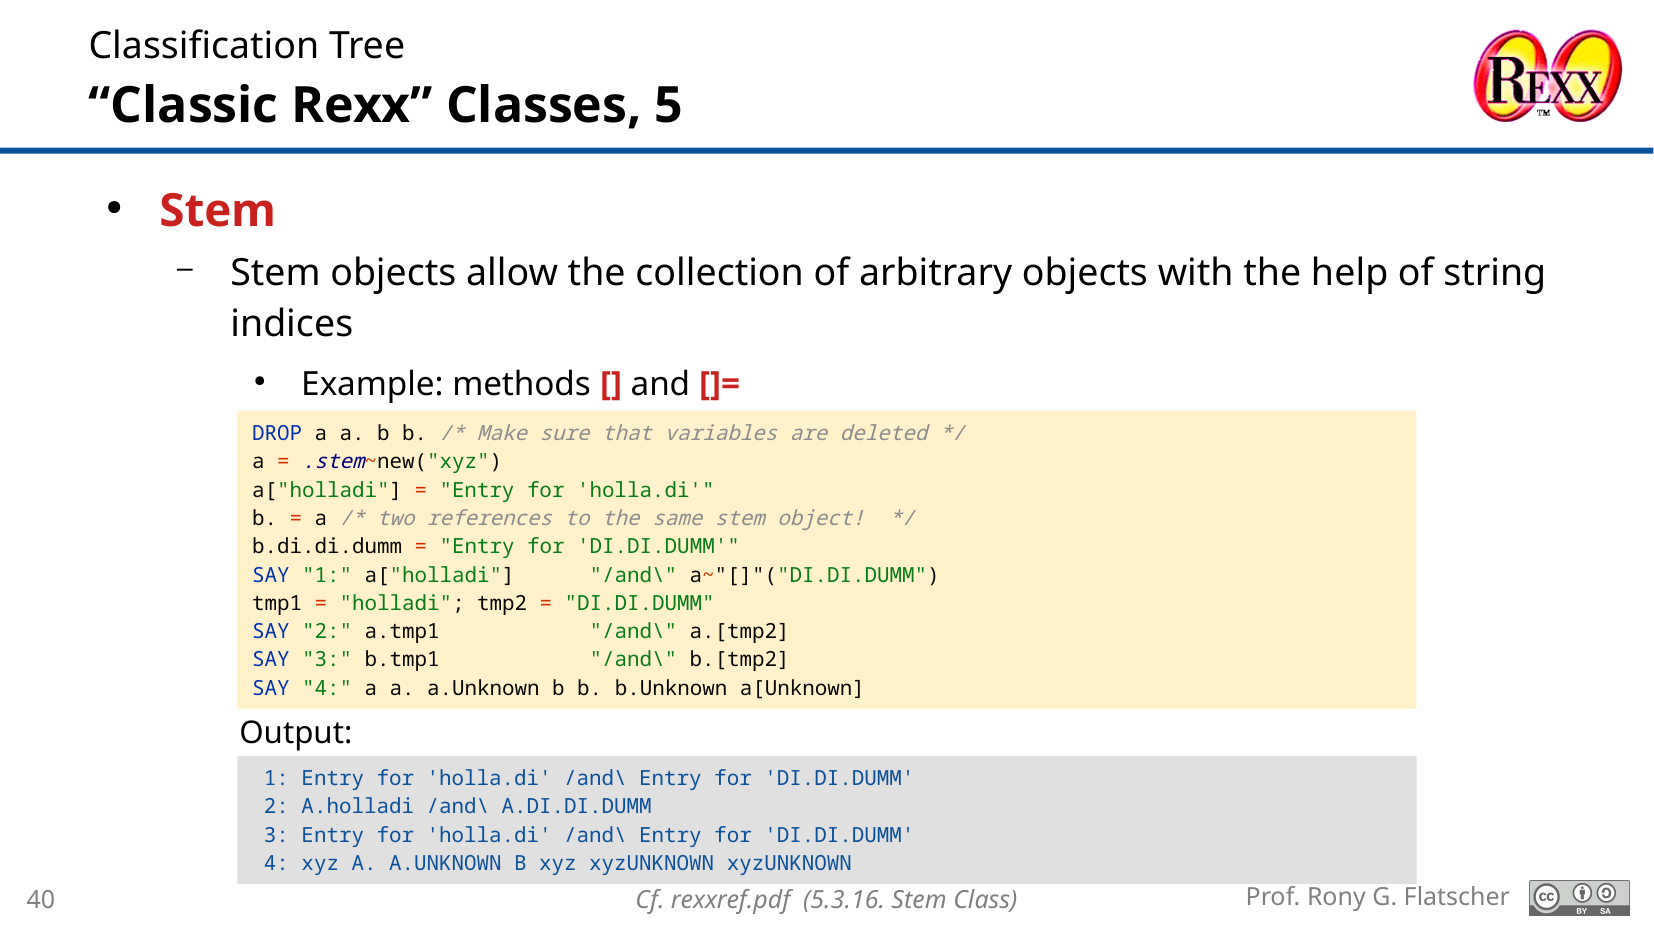

Classification Tree
“Classic Rexx” Classes, 5
# Stem
Stem objects allow the collection of arbitrary objects with the help of string indices
Example: methods [] and []=
DROP a a. b b. /* Make sure that variables are deleted */
a = .stem~new("xyz")
a["holladi"] = "Entry for 'holla.di'"
b. = a /* two references to the same stem object! */
b.di.di.dumm = "Entry for 'DI.DI.DUMM'"
SAY "1:" a["holladi"] "/and\" a~"[]"("DI.DI.DUMM")
tmp1 = "holladi"; tmp2 = "DI.DI.DUMM"
SAY "2:" a.tmp1 "/and\" a.[tmp2]
SAY "3:" b.tmp1 "/and\" b.[tmp2]
SAY "4:" a a. a.Unknown b b. b.Unknown a[Unknown]
Output:
1: Entry for 'holla.di' /and\ Entry for 'DI.DI.DUMM'
2: A.holladi /and\ A.DI.DI.DUMM
3: Entry for 'holla.di' /and\ Entry for 'DI.DI.DUMM'
4: xyz A. A.UNKNOWN B xyz xyzUNKNOWN xyzUNKNOWN
Cf. rexxref.pdf (5.3.16. Stem Class)